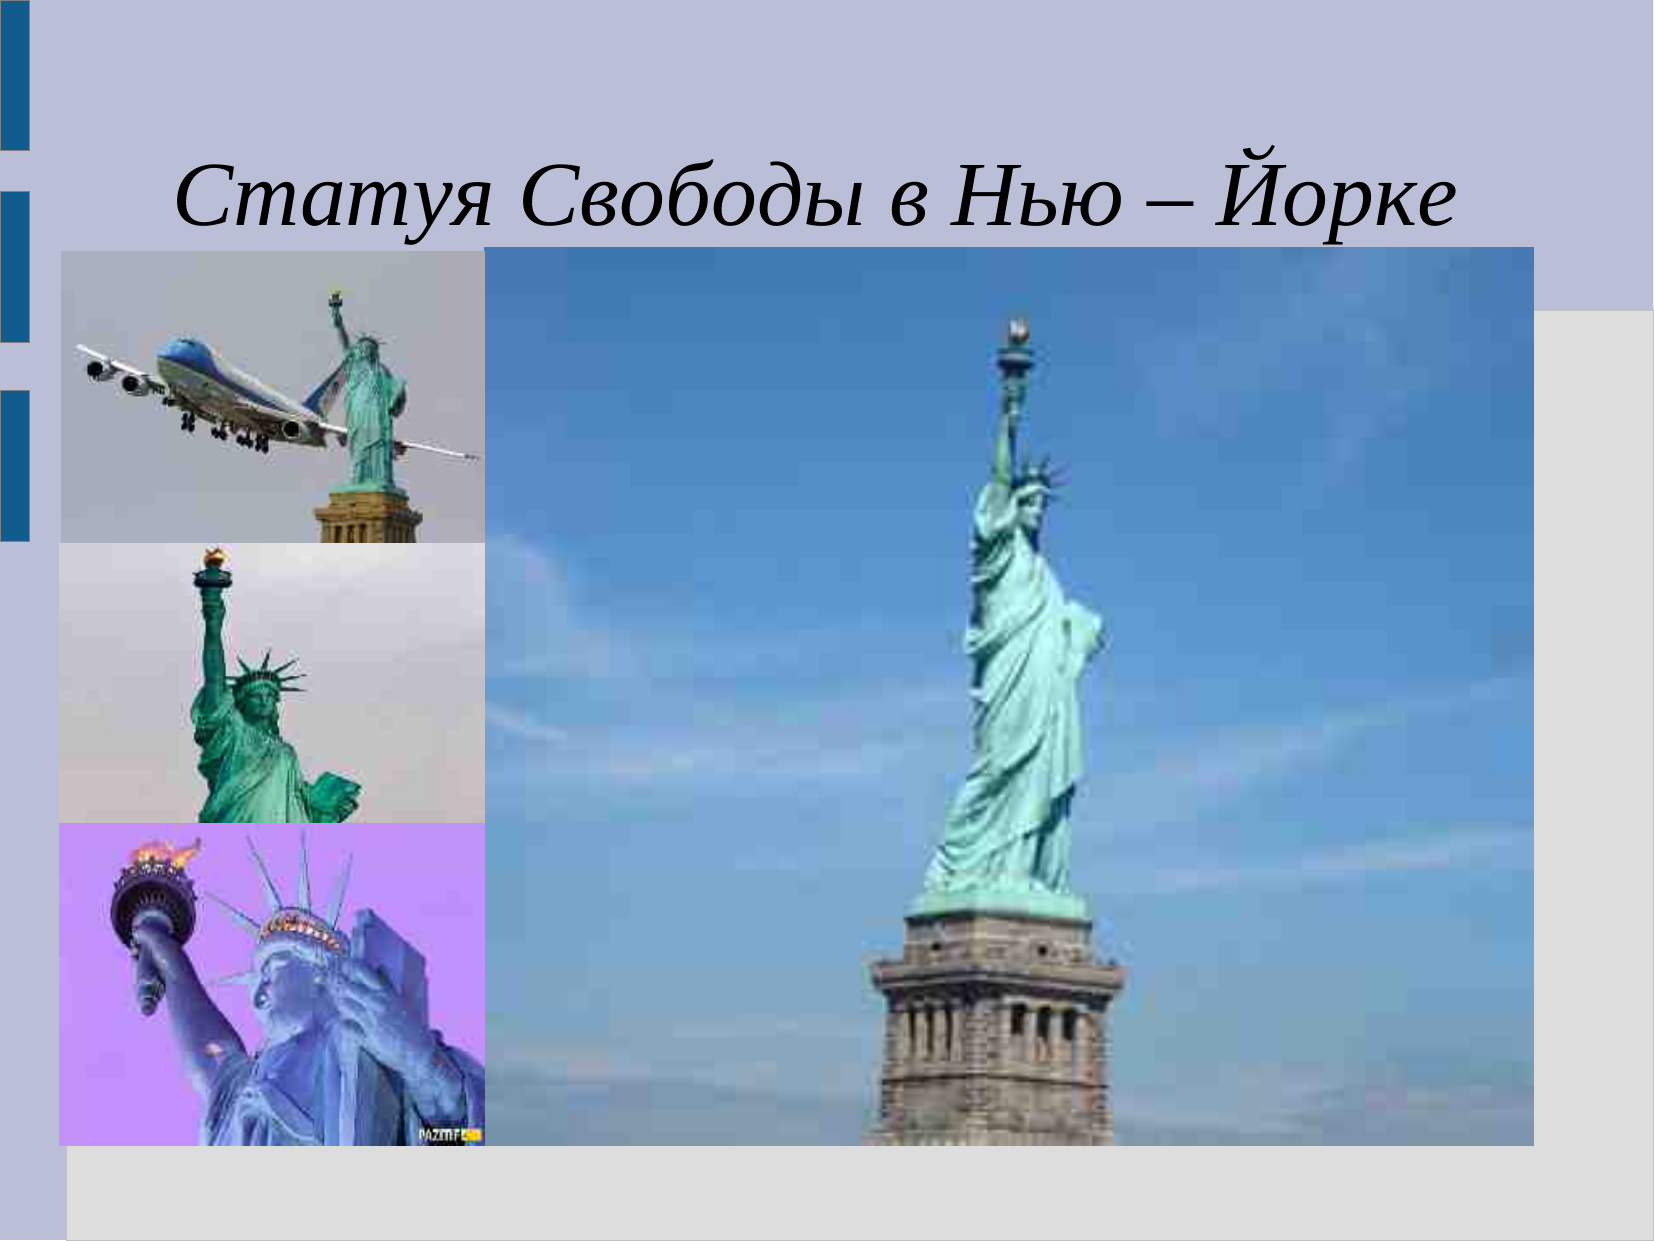

# Статуя Свободы в Нью – Йорке